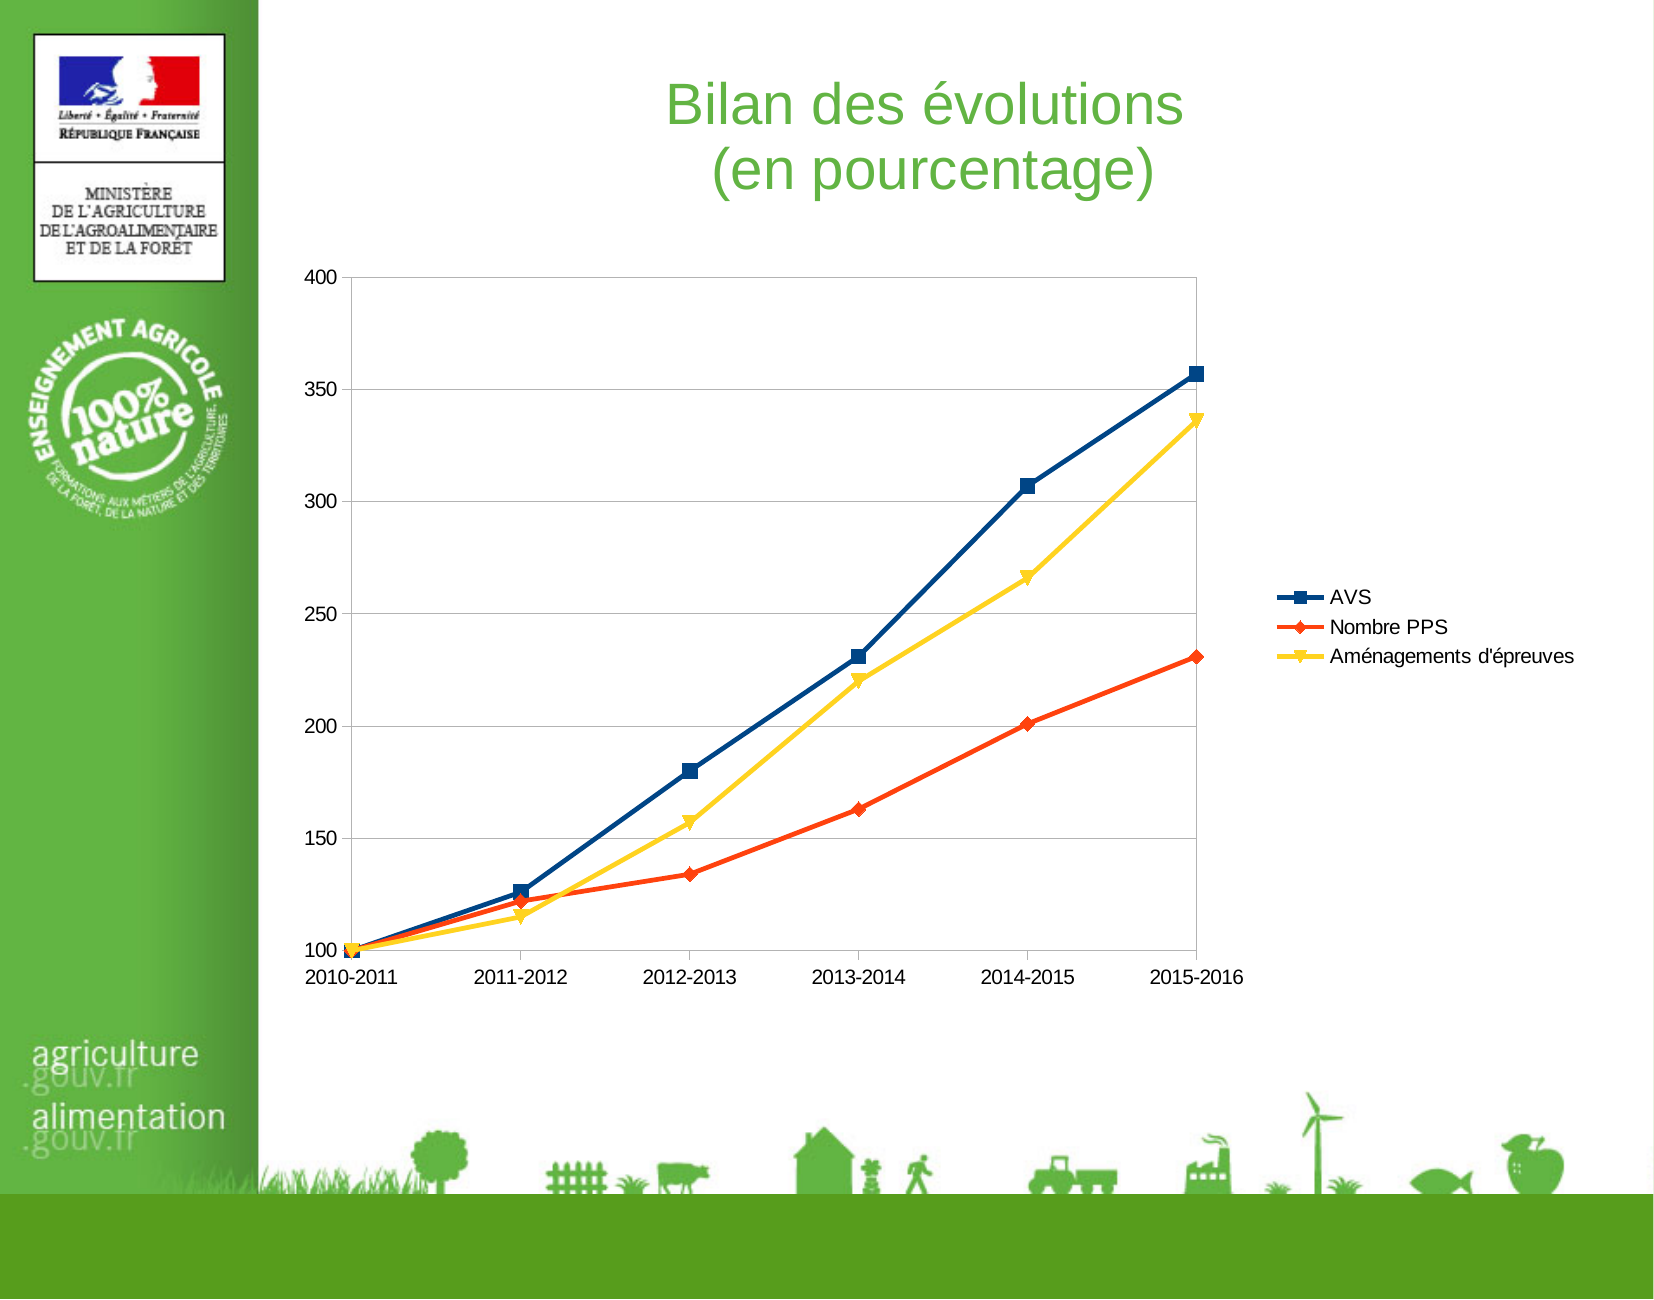

# Bilan des évolutions (en pourcentage)
### Chart
| Category | AVS | Nombre PPS | Aménagements d'épreuves |
|---|---|---|---|
| 2010-2011 | 100.0 | 100.0 | 100.0 |
| 2011-2012 | 126.0 | 122.0 | 115.0 |
| 2012-2013 | 180.0 | 134.0 | 157.0 |
| 2013-2014 | 231.0 | 163.0 | 220.0 |
| 2014-2015 | 307.0 | 201.0 | 266.0 |
| 2015-2016 | 357.0 | 231.0 | 336.0 |